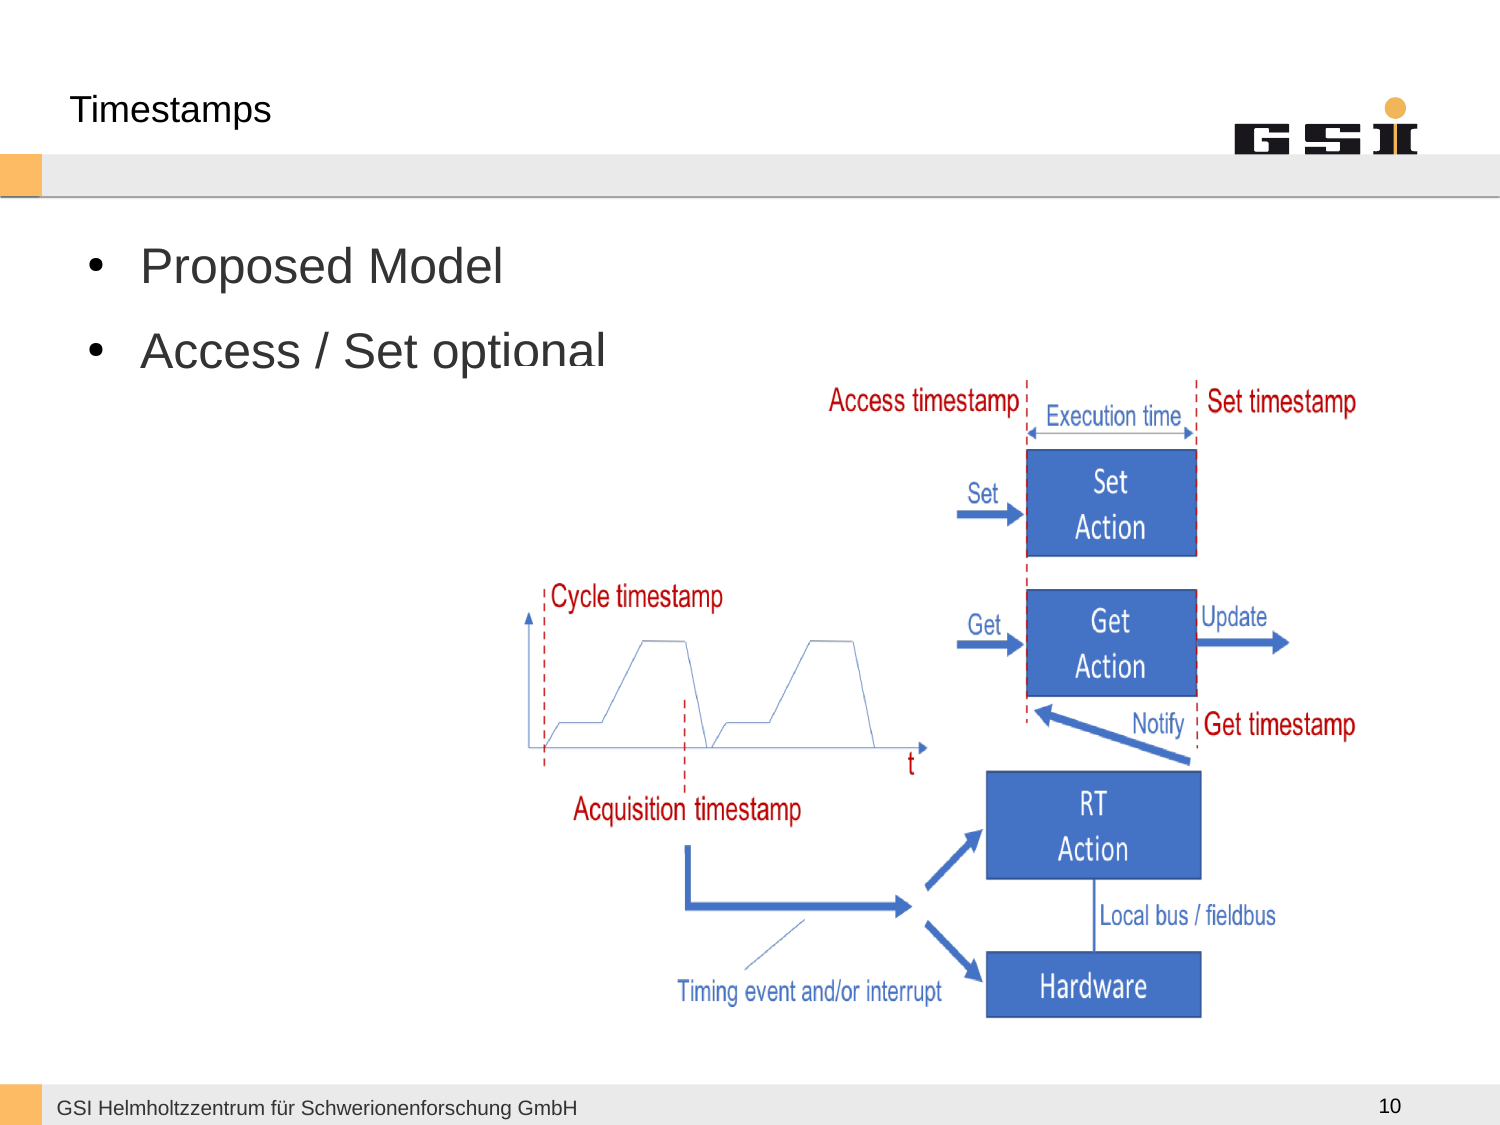

# Timestamps
Proposed Model
Access / Set optional